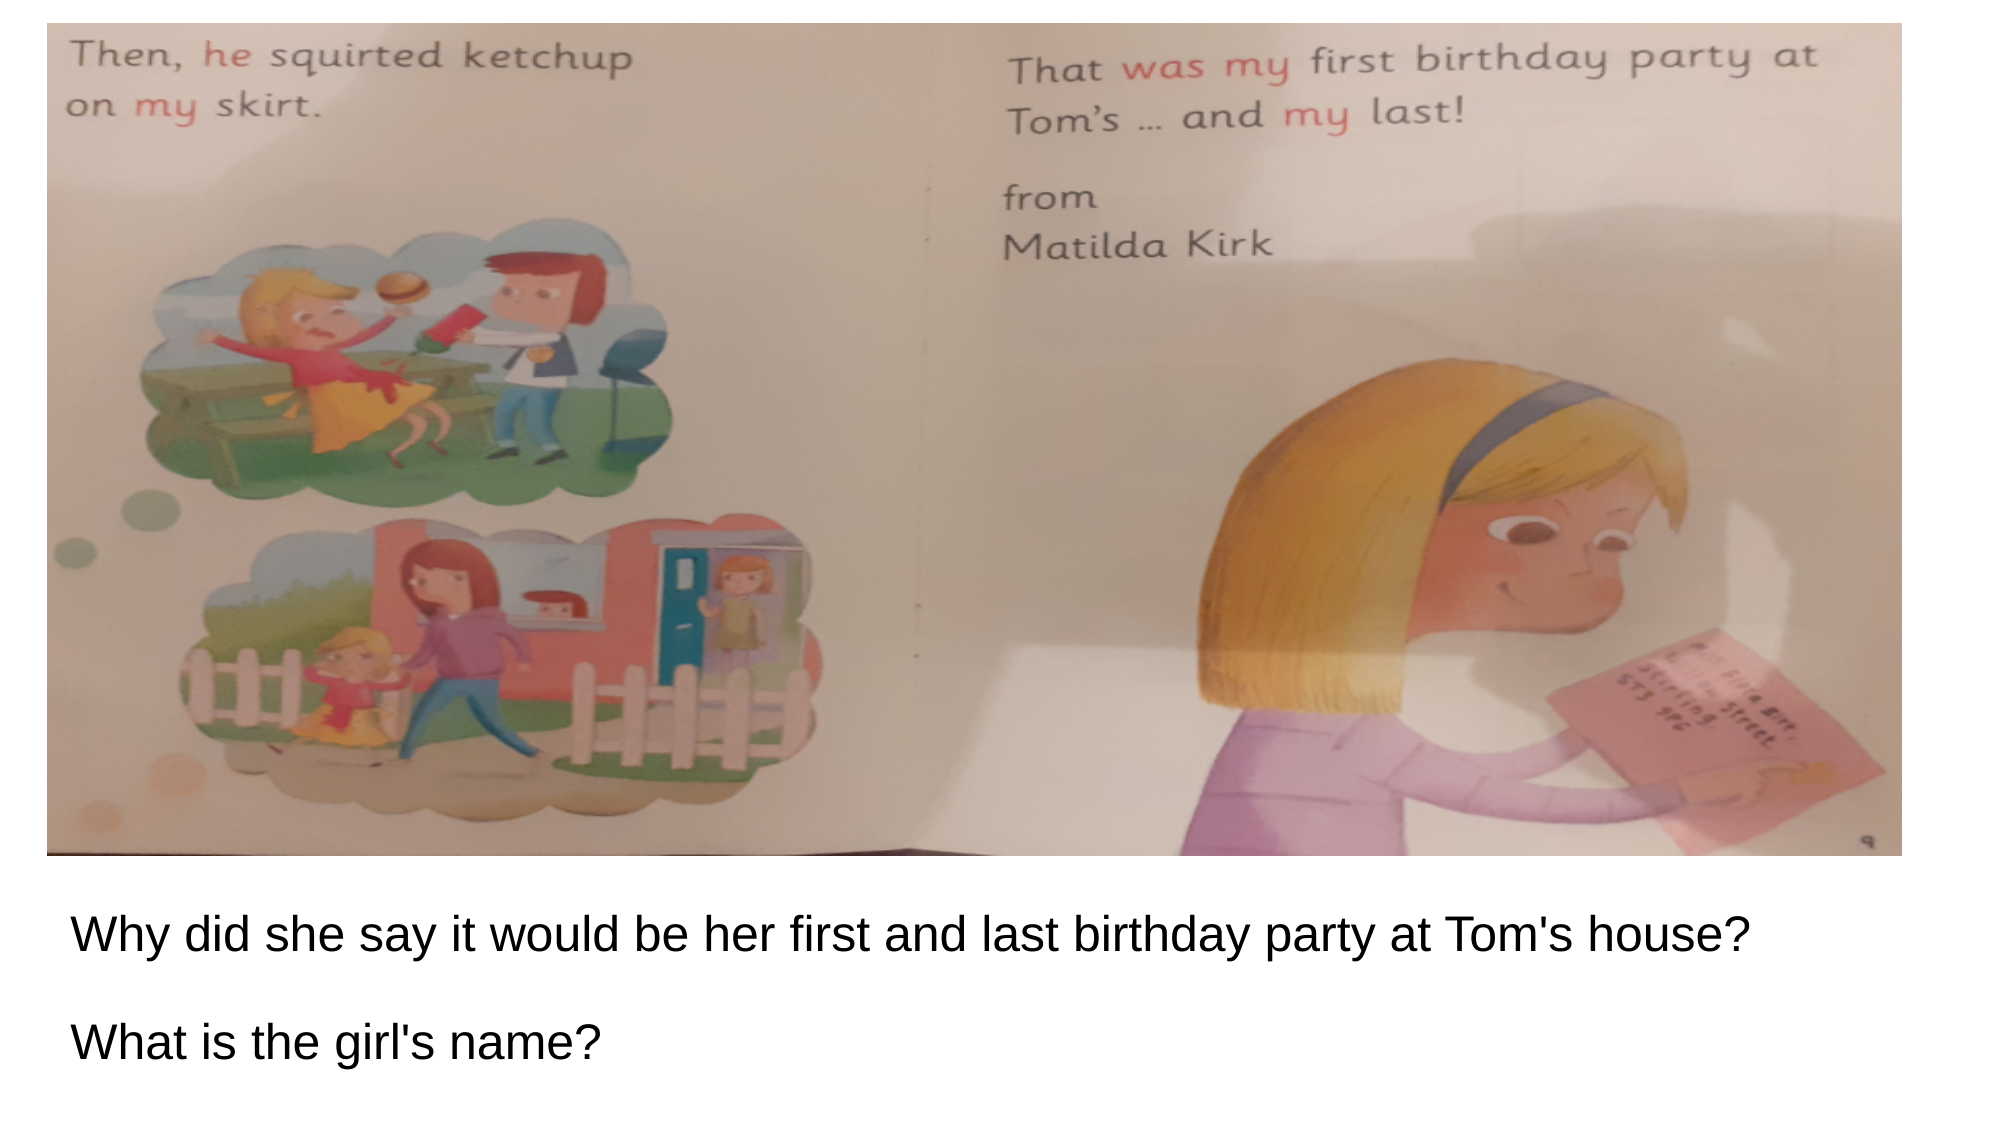

# Why did she say it would be her first and last birthday party at Tom's house? What is the girl's name?